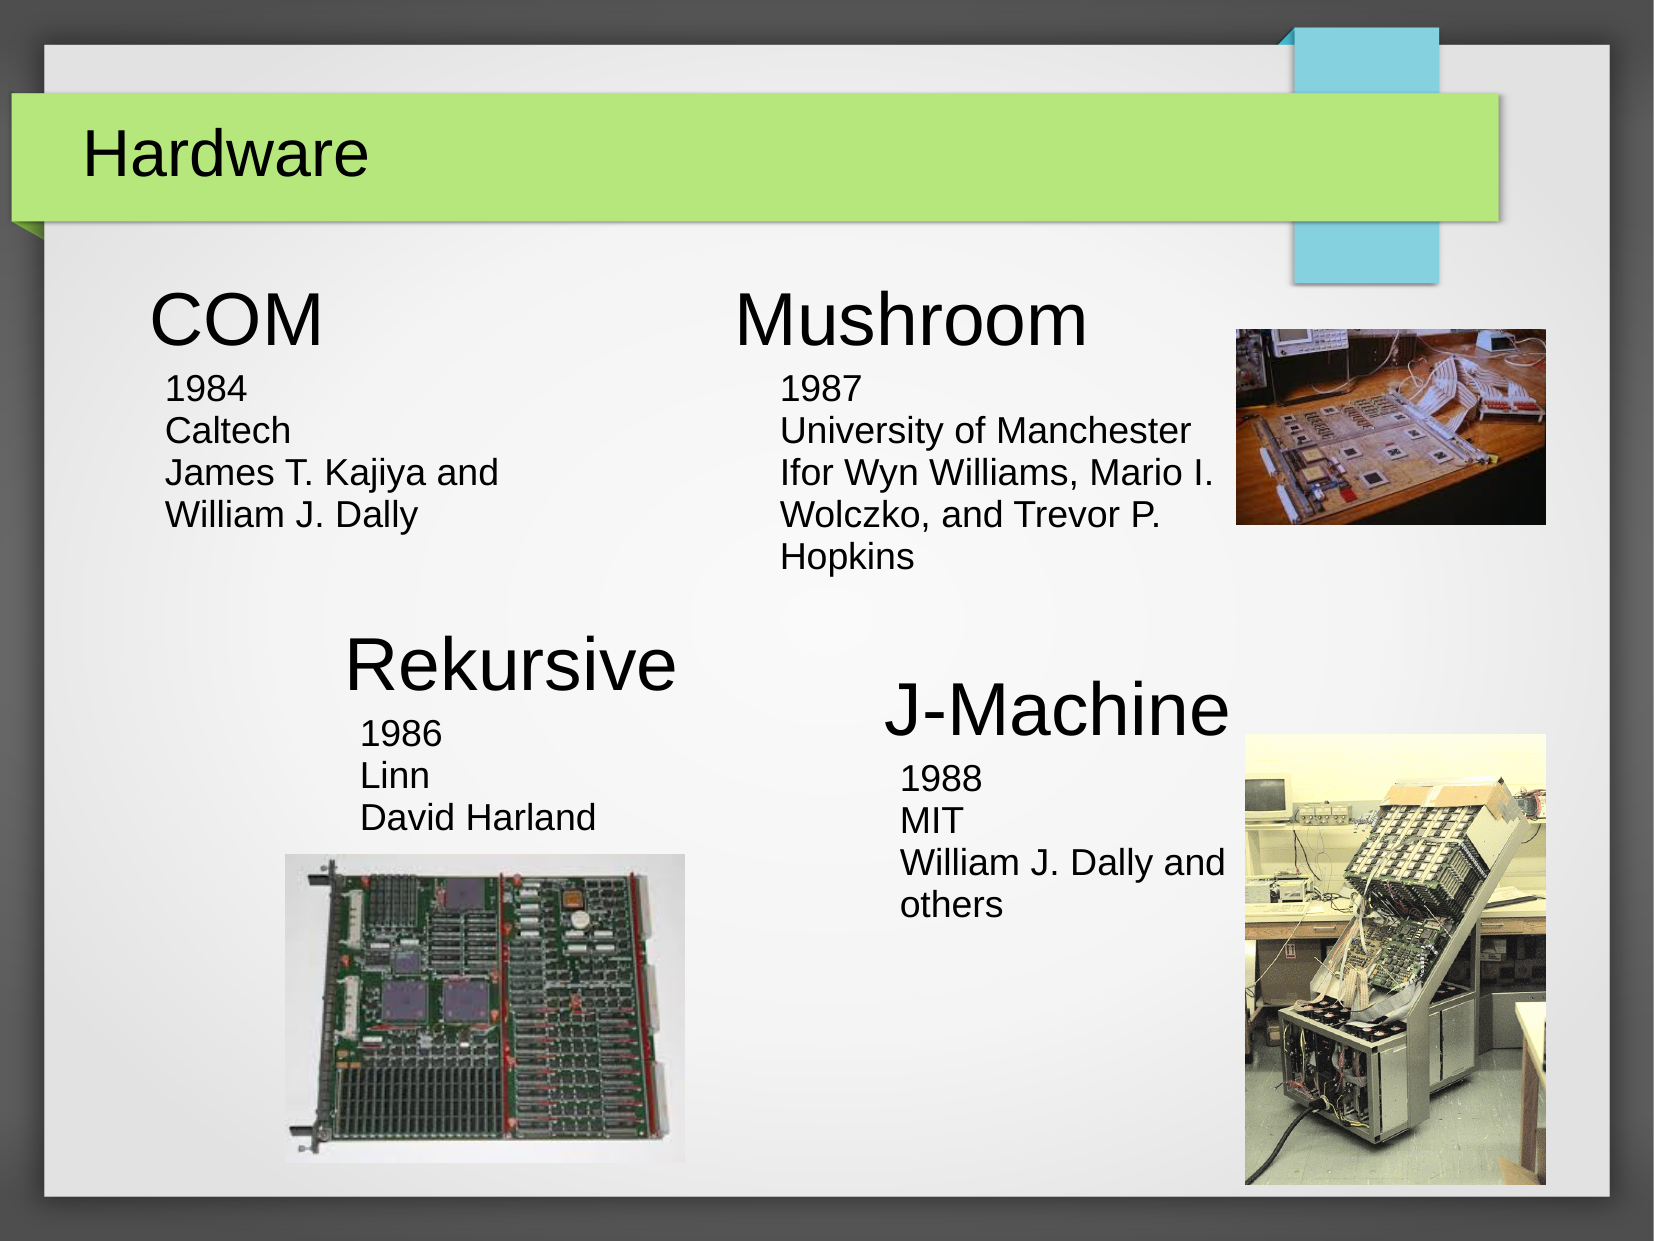

# Hardware
COM
Mushroom
1984
Caltech
James T. Kajiya and William J. Dally
1987
University of Manchester
Ifor Wyn Williams, Mario I. Wolczko, and Trevor P. Hopkins
Rekursive
J-Machine
1986
Linn
David Harland
1988
MIT
William J. Dally and others